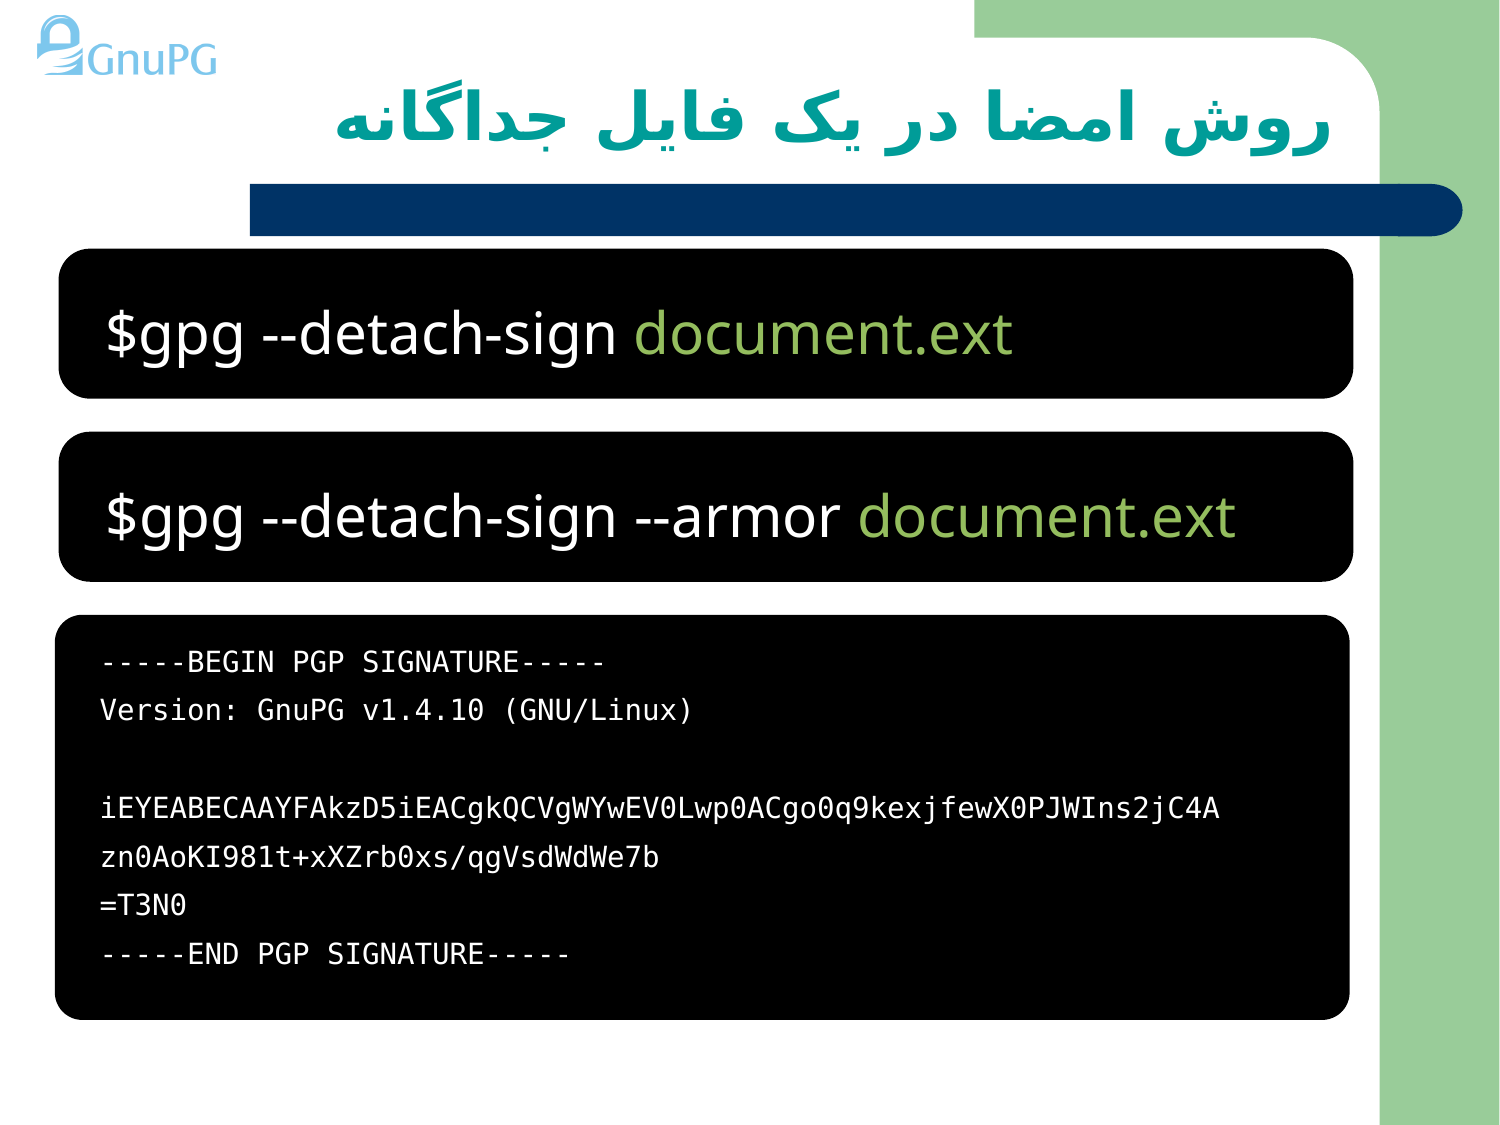

# روش امضا در یک فایل جداگانه
$gpg --detach-sign document.ext
$gpg --detach-sign --armor document.ext
-----BEGIN PGP SIGNATURE-----
Version: GnuPG v1.4.10 (GNU/Linux)
iEYEABECAAYFAkzD5iEACgkQCVgWYwEV0Lwp0ACgo0q9kexjfewX0PJWIns2jC4A
zn0AoKI981t+xXZrb0xs/qgVsdWdWe7b
=T3N0
-----END PGP SIGNATURE-----